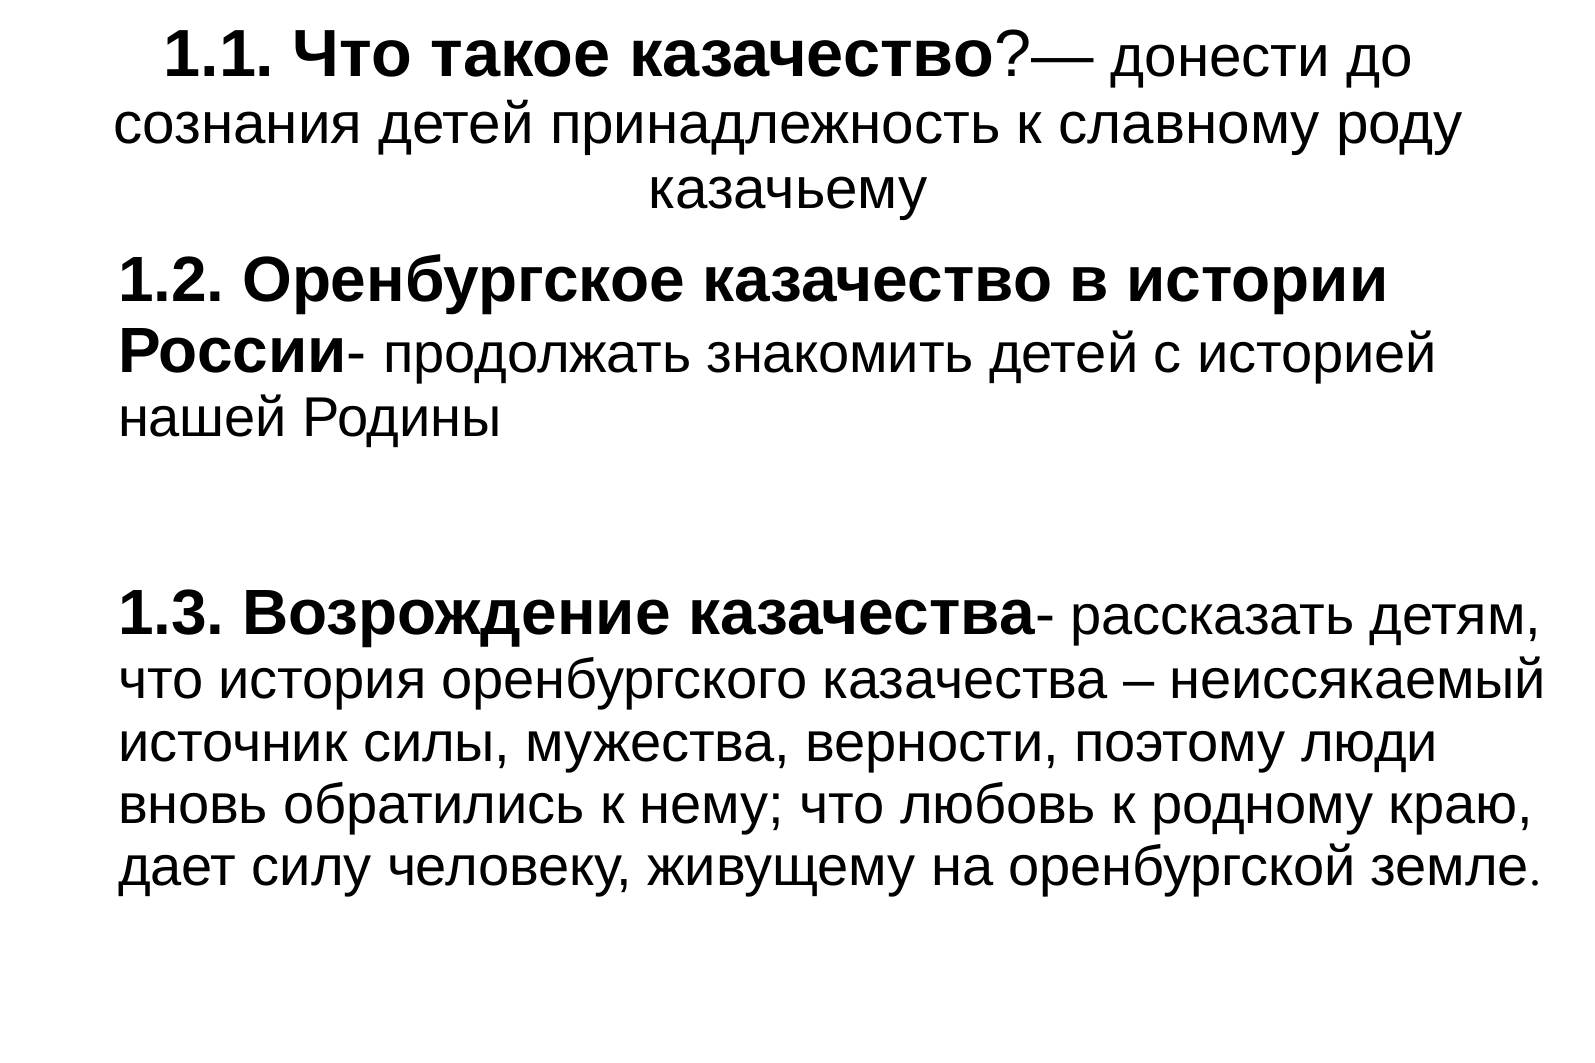

# 1.1. Что такое казачество?— донести до сознания детей принадлежность к славному роду казачьему
1.2. Оренбургское казачество в истории России- продолжать знакомить детей с историей нашей Родины
1.3. Возрождение казачества- рассказать детям, что история оренбургского казачества – неиссякаемый источник силы, мужества, верности, поэтому люди вновь обратились к нему; что любовь к родному краю, дает силу человеку, живущему на оренбургской земле.